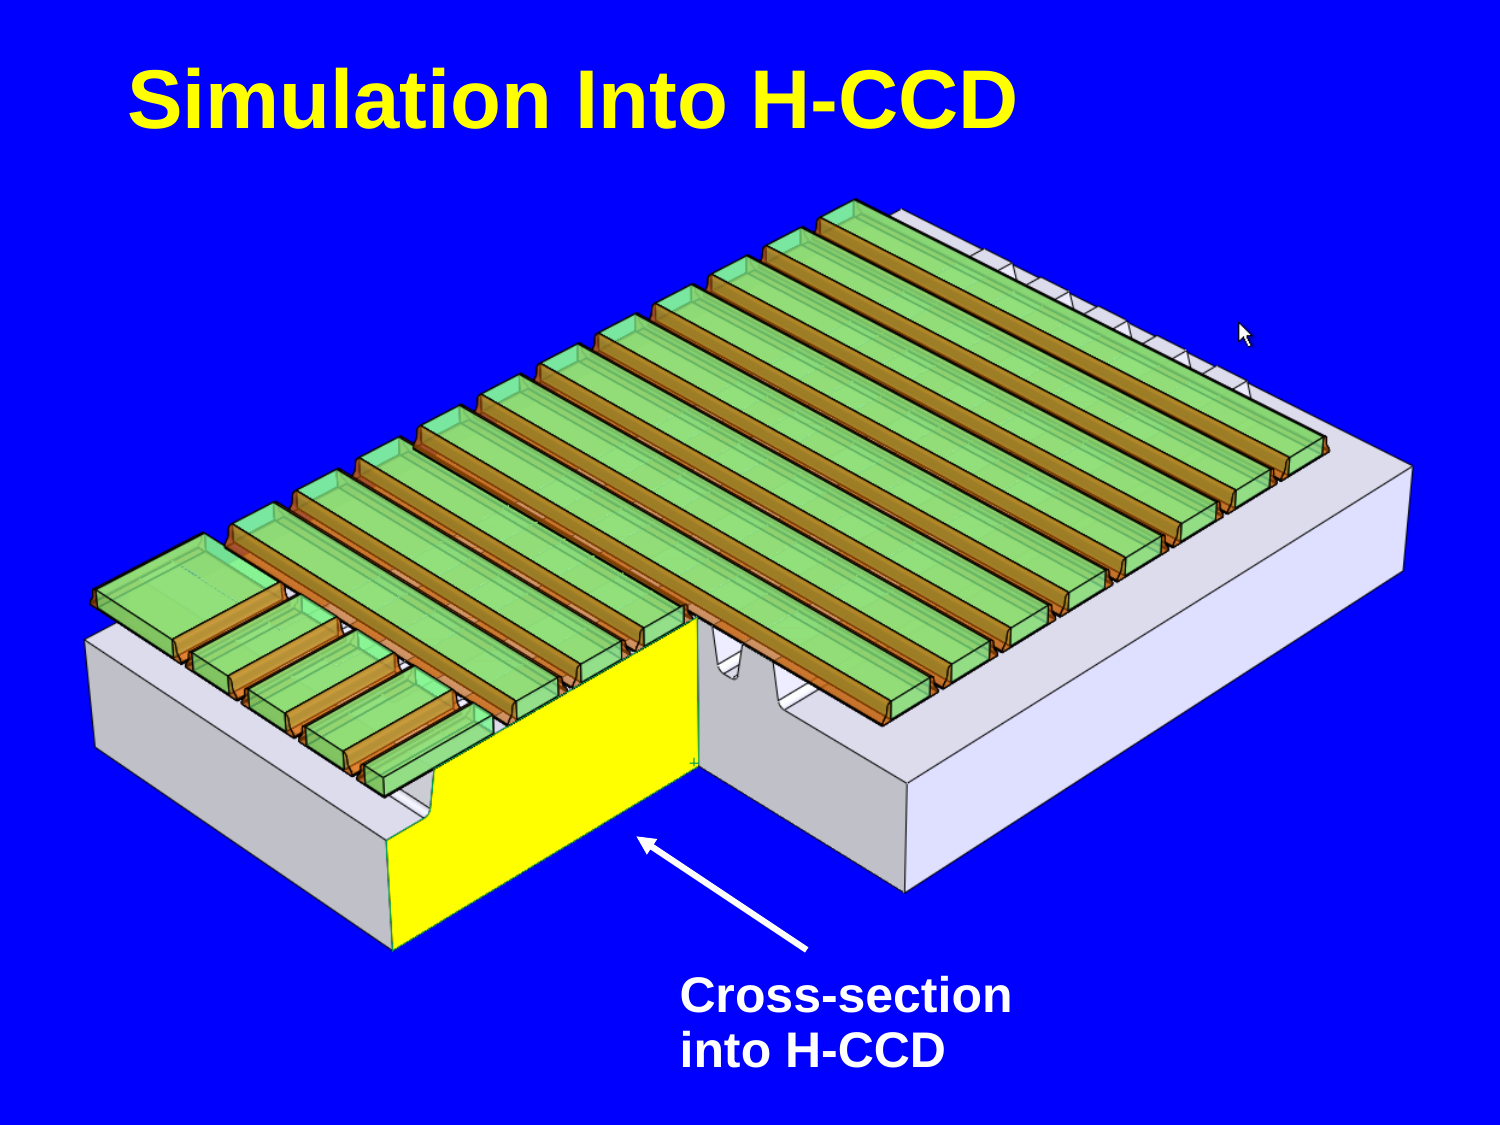

# Simulation Into H-CCD
Cross-section into H-CCD